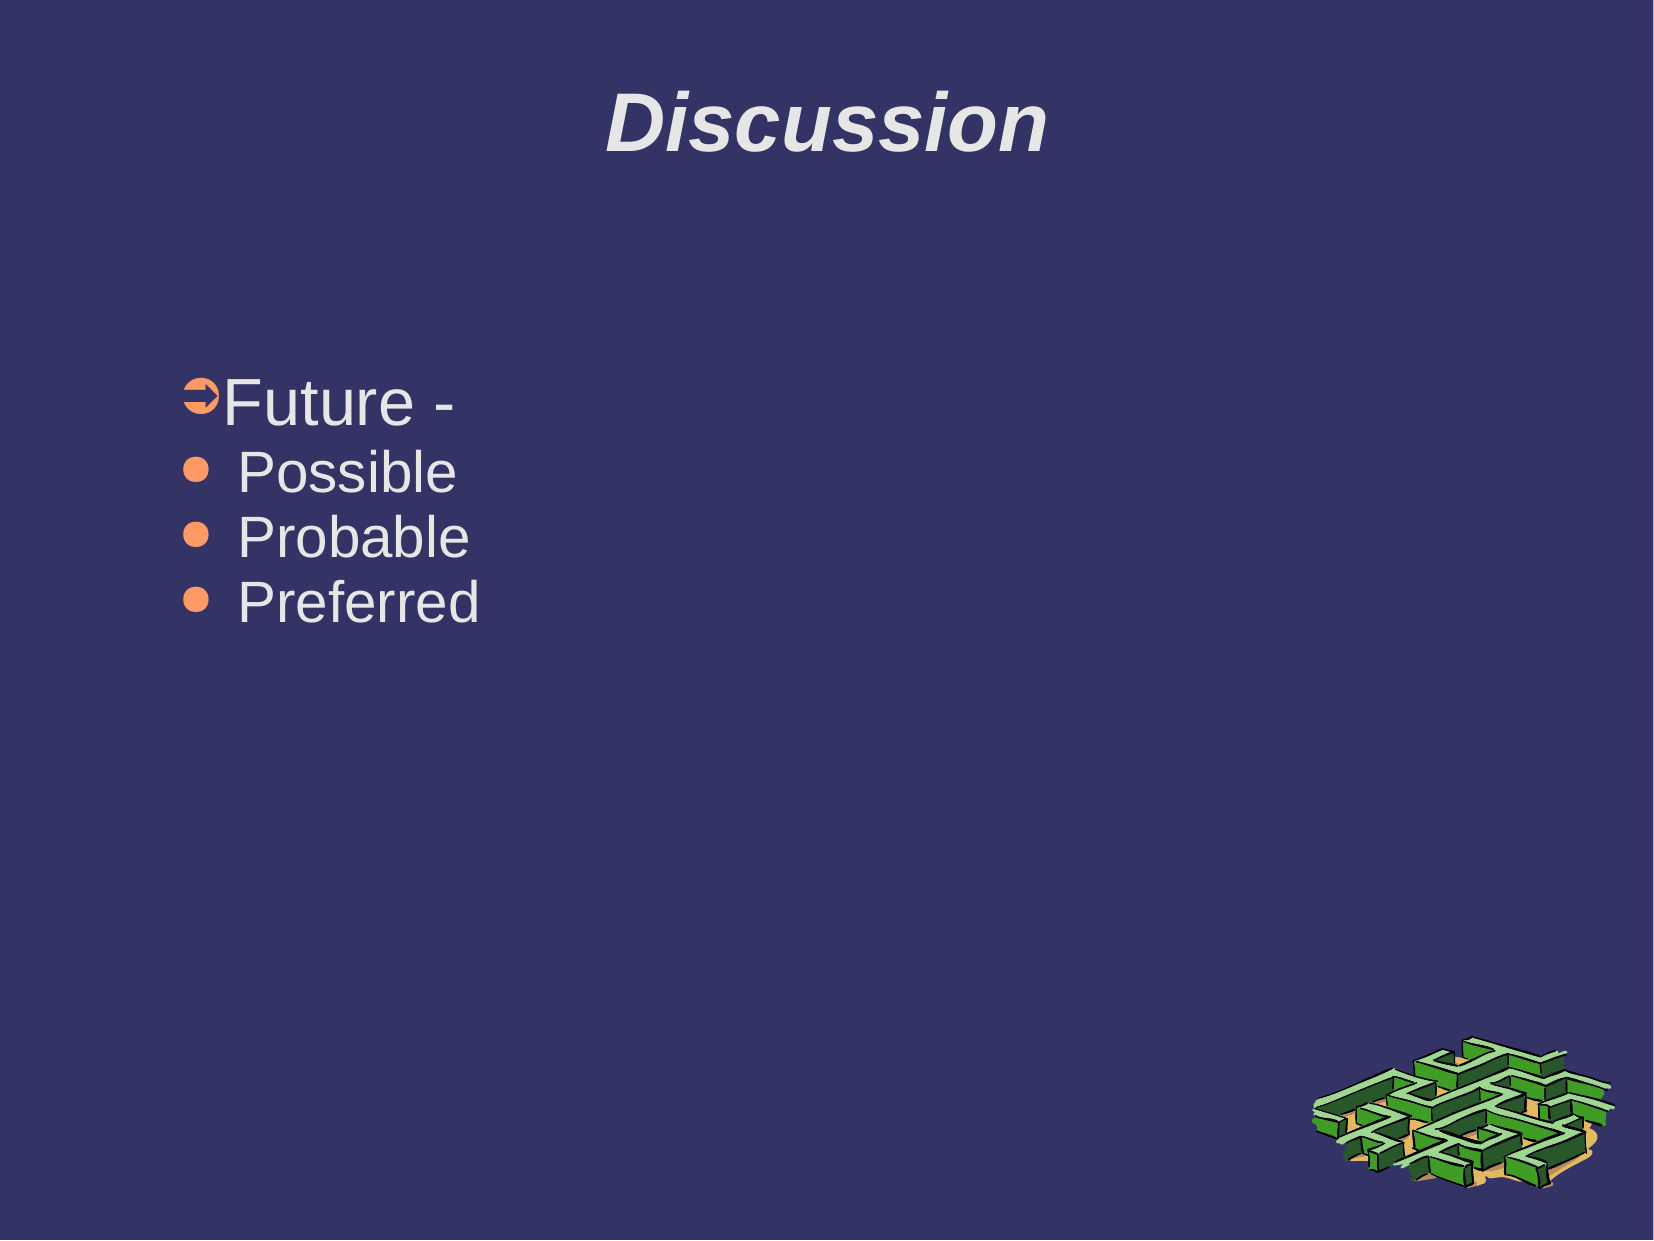

# Discussion
Future -
Possible
Probable
Preferred